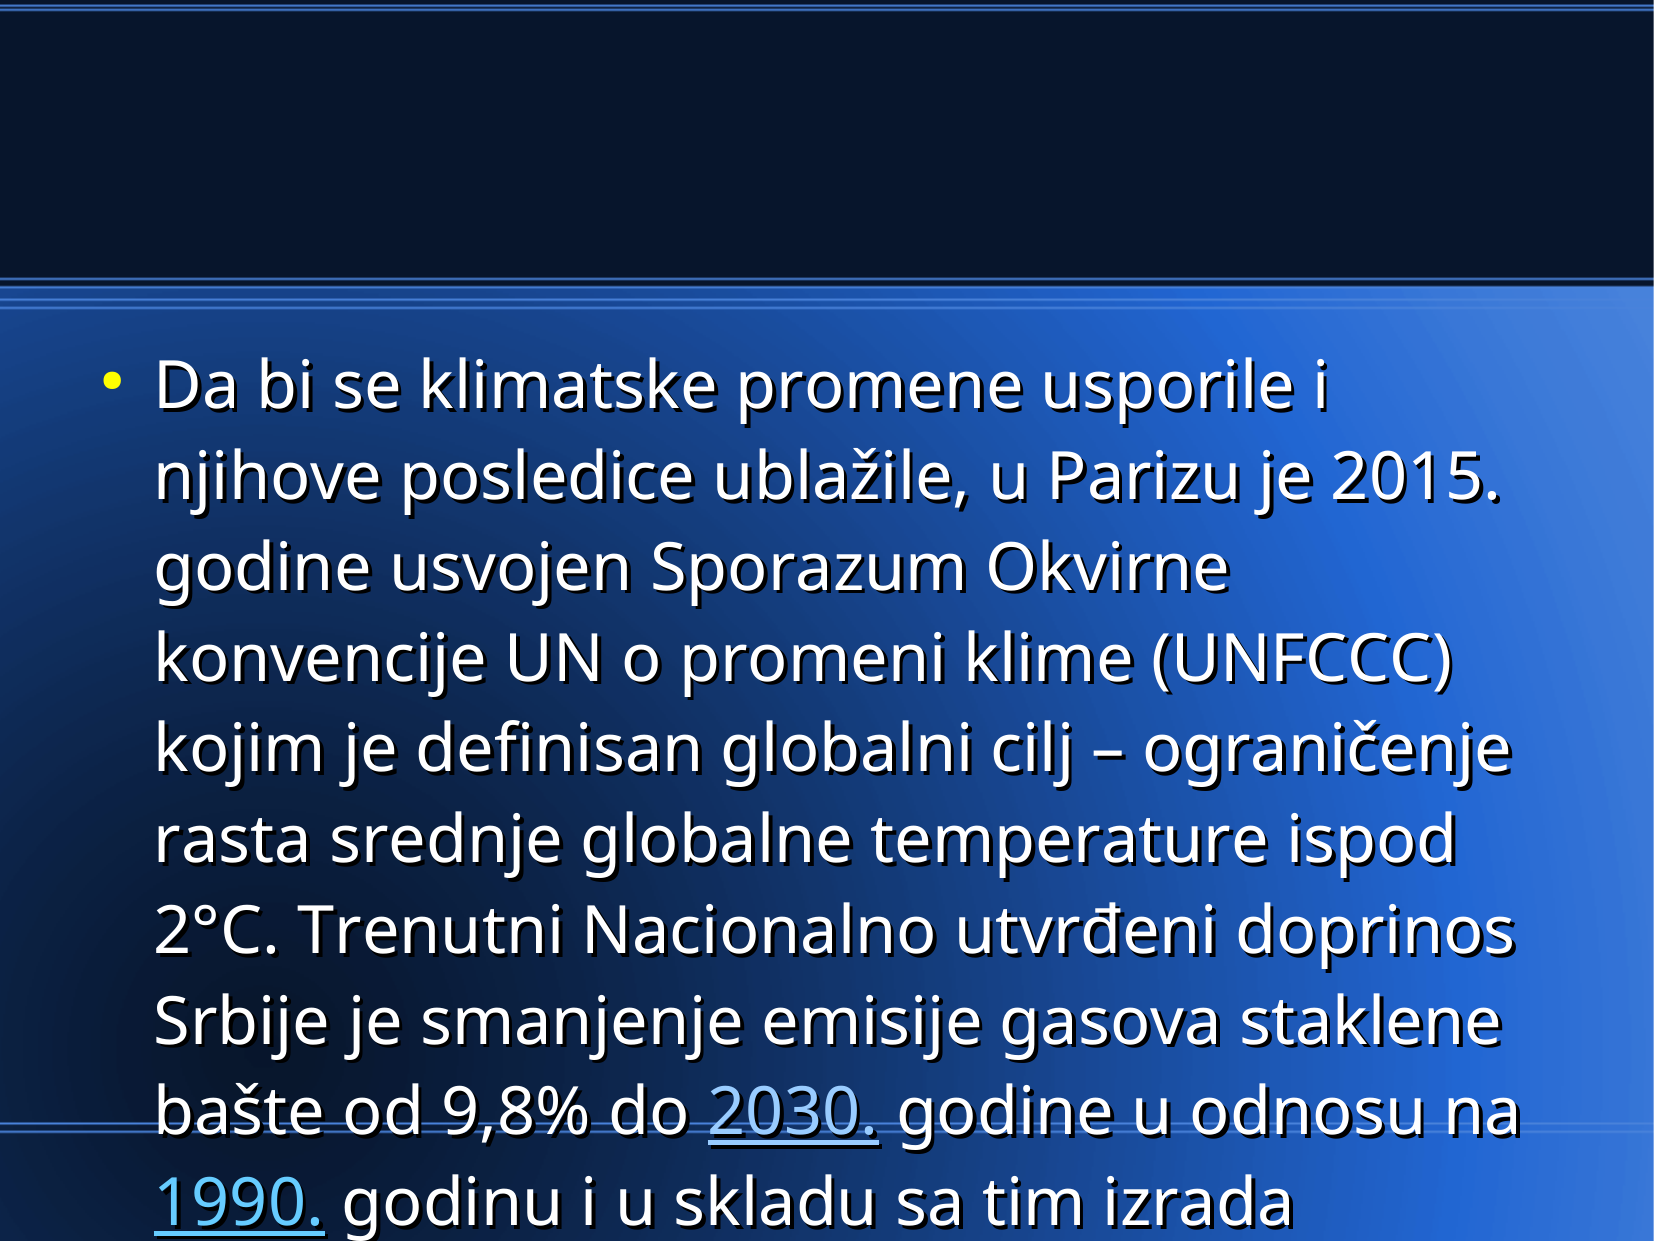

#
Da bi se klimatske promene usporile i njihove posledice ublažile, u Parizu je 2015. godine usvojen Sporazum Okvirne konvencije UN o promeni klime (UNFCCC) kojim je definisan globalni cilj – ograničenje rasta srednje globalne temperature ispod 2°C. Trenutni Nacionalno utvrđeni doprinos Srbije je smanjenje emisije gasova staklene bašte od 9,8% do 2030. godine u odnosu na 1990. godinu i u skladu sa tim izrada Strategije klimatskih promena sa Akcionim planom..